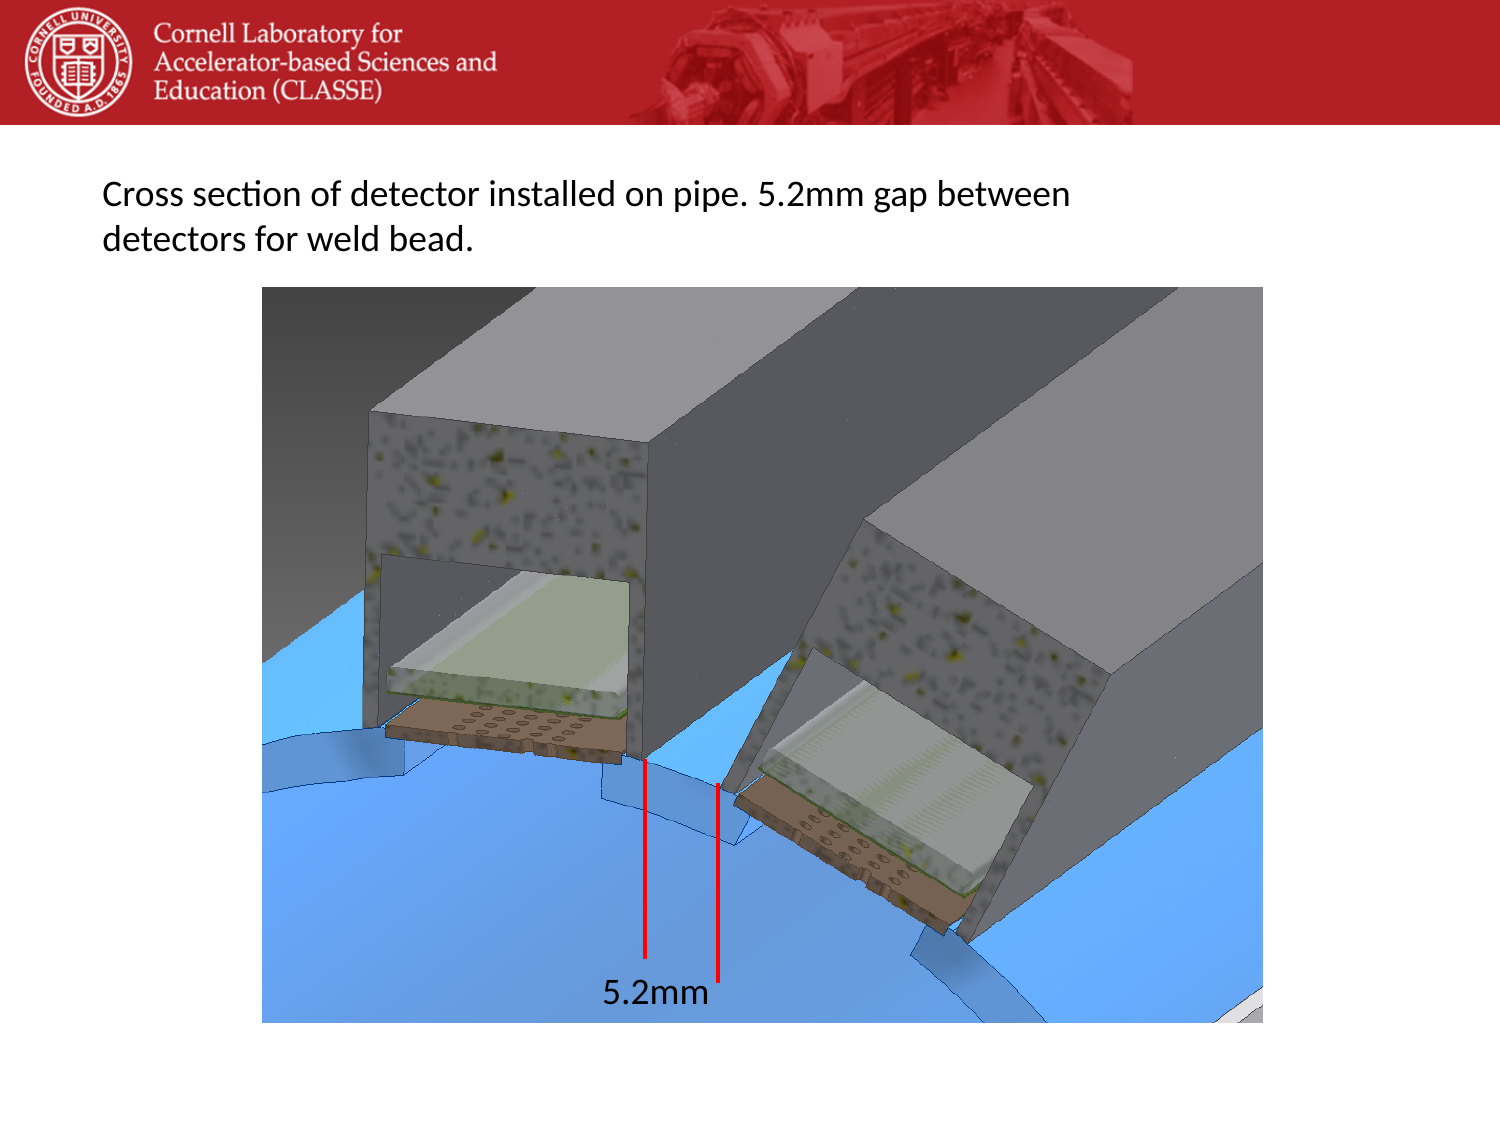

Cross section of detector installed on pipe. 5.2mm gap between detectors for weld bead.
5.2mm